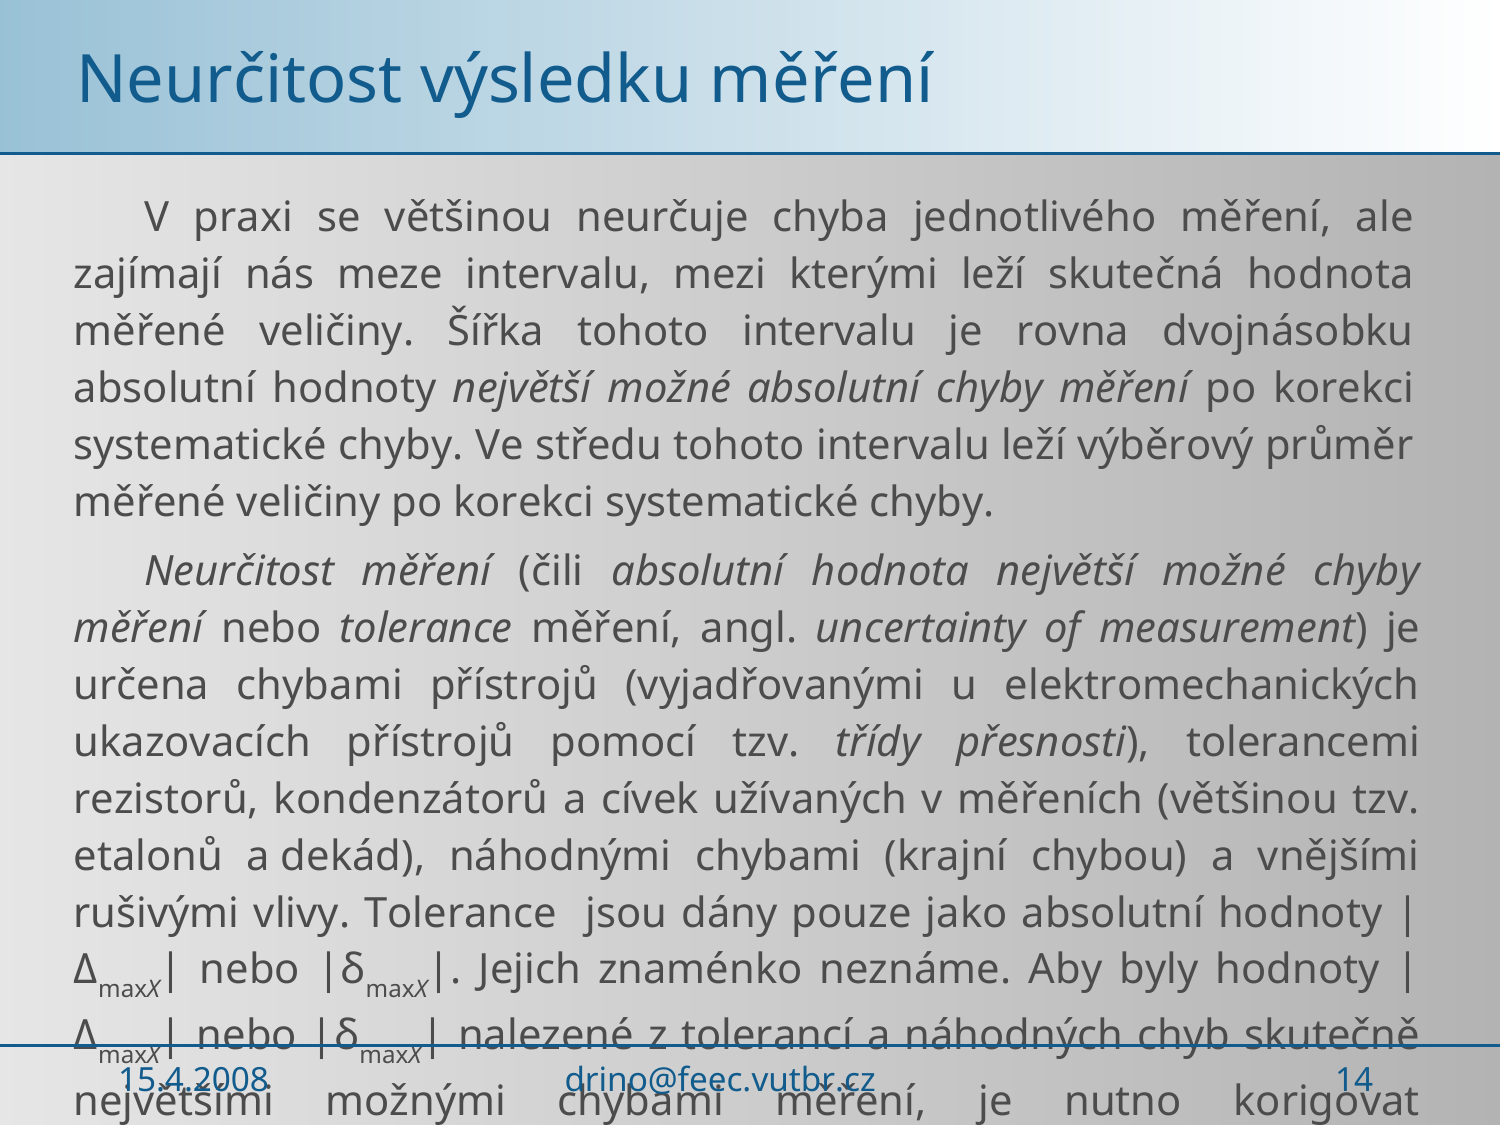

# Neurčitost výsledku měření
V praxi se většinou neurčuje chyba jednotlivého měření, ale zajímají nás meze intervalu, mezi kterými leží skutečná hodnota měřené veličiny. Šířka tohoto intervalu je rovna dvojnásobku absolutní hodnoty největší možné absolutní chyby měření po korekci systematické chyby. Ve středu tohoto intervalu leží výběrový průměr měřené veličiny po korekci systematické chyby.
Neurčitost měření (čili absolutní hodnota největší možné chyby měření nebo tolerance měření, angl. uncertainty of measurement) je určena chybami přístrojů (vyjadřovanými u elektromechanických ukazovacích přístrojů pomocí tzv. třídy přesnosti), tolerancemi rezistorů, kondenzátorů a cívek užívaných v měřeních (většinou tzv. etalonů a dekád), náhodnými chybami (krajní chybou) a vnějšími rušivými vlivy. Tolerance jsou dány pouze jako absolutní hodnoty |ΔmaxX| nebo |δmaxX|. Jejich znaménko neznáme. Aby byly hodnoty |ΔmaxX| nebo |δmaxX| nalezené z tolerancí a náhodných chyb skutečně největšími možnými chybami měření, je nutno korigovat systematickou chybu.
15.4.2008
drino@feec.vutbr.cz